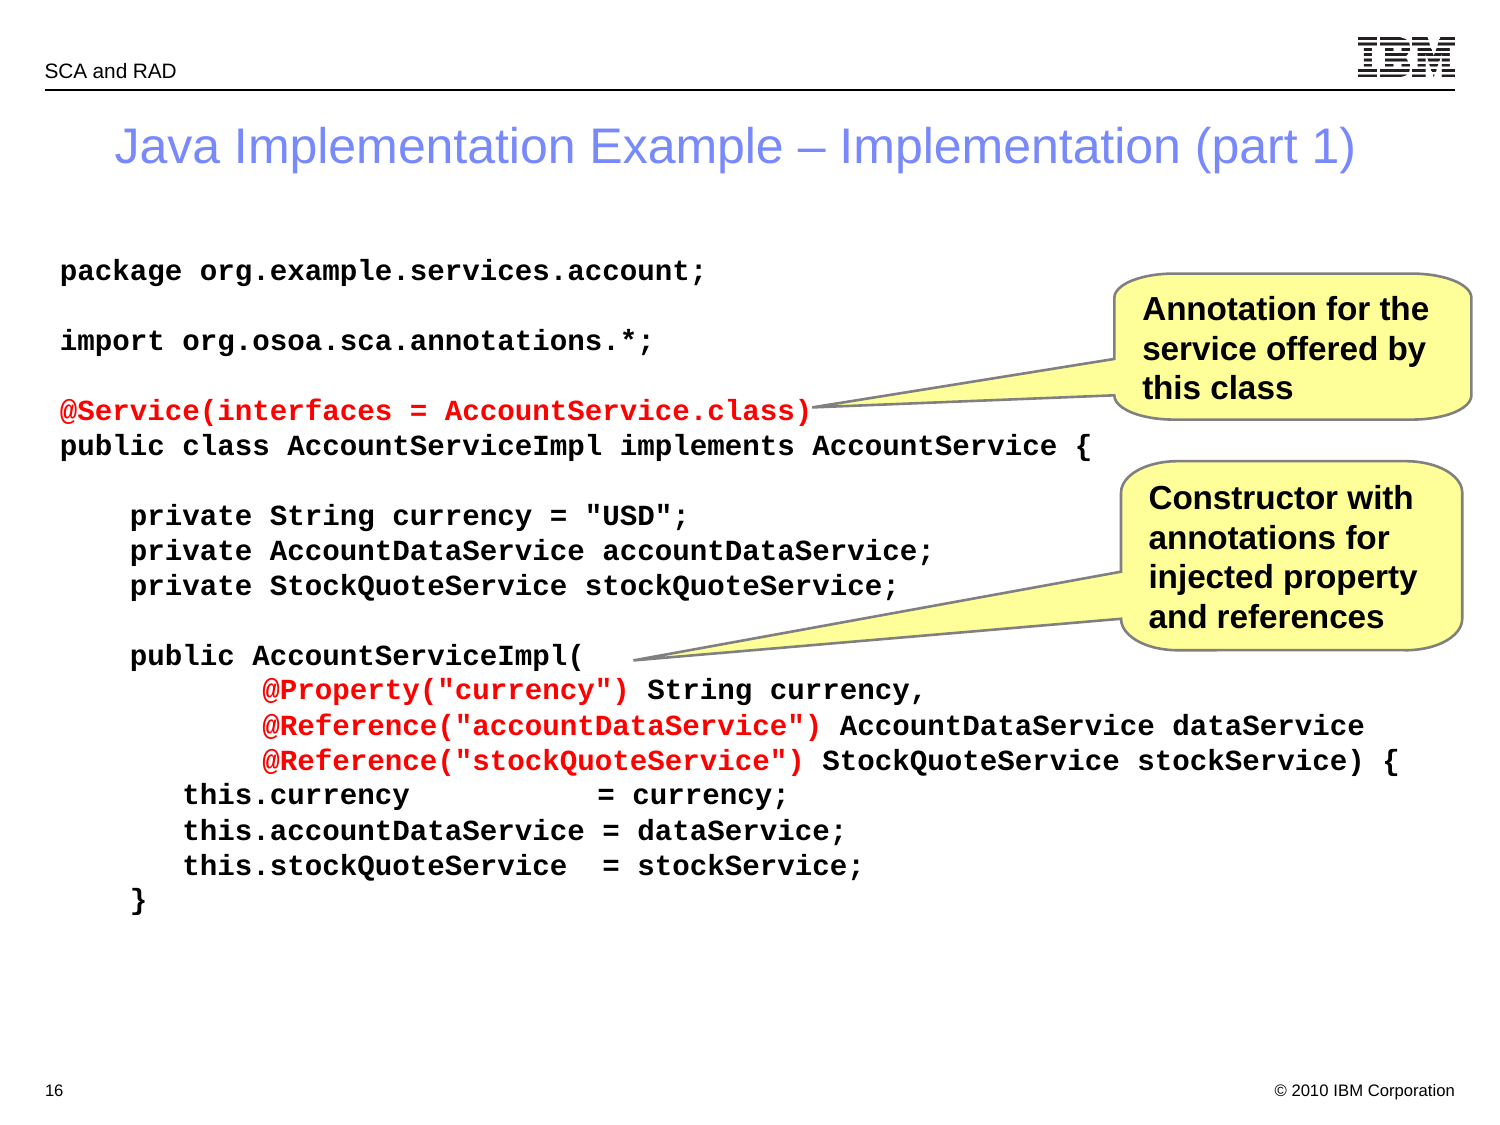

# Java Implementation Example – Implementation (part 1)
package org.example.services.account;
import org.osoa.sca.annotations.*;
@Service(interfaces = AccountService.class)
public class AccountServiceImpl implements AccountService {
 private String currency = "USD";
 private AccountDataService accountDataService;
 private StockQuoteService stockQuoteService;
 public AccountServiceImpl(
 	 @Property("currency") String currency,
 	 @Reference("accountDataService") AccountDataService dataService,
 	 @Reference("stockQuoteService") StockQuoteService stockService) {
 this.currency 	 = currency;
 this.accountDataService = dataService;
 this.stockQuoteService = stockService;
 }
Annotation for the service offered by this class
Constructor with annotations for injected property and references
16